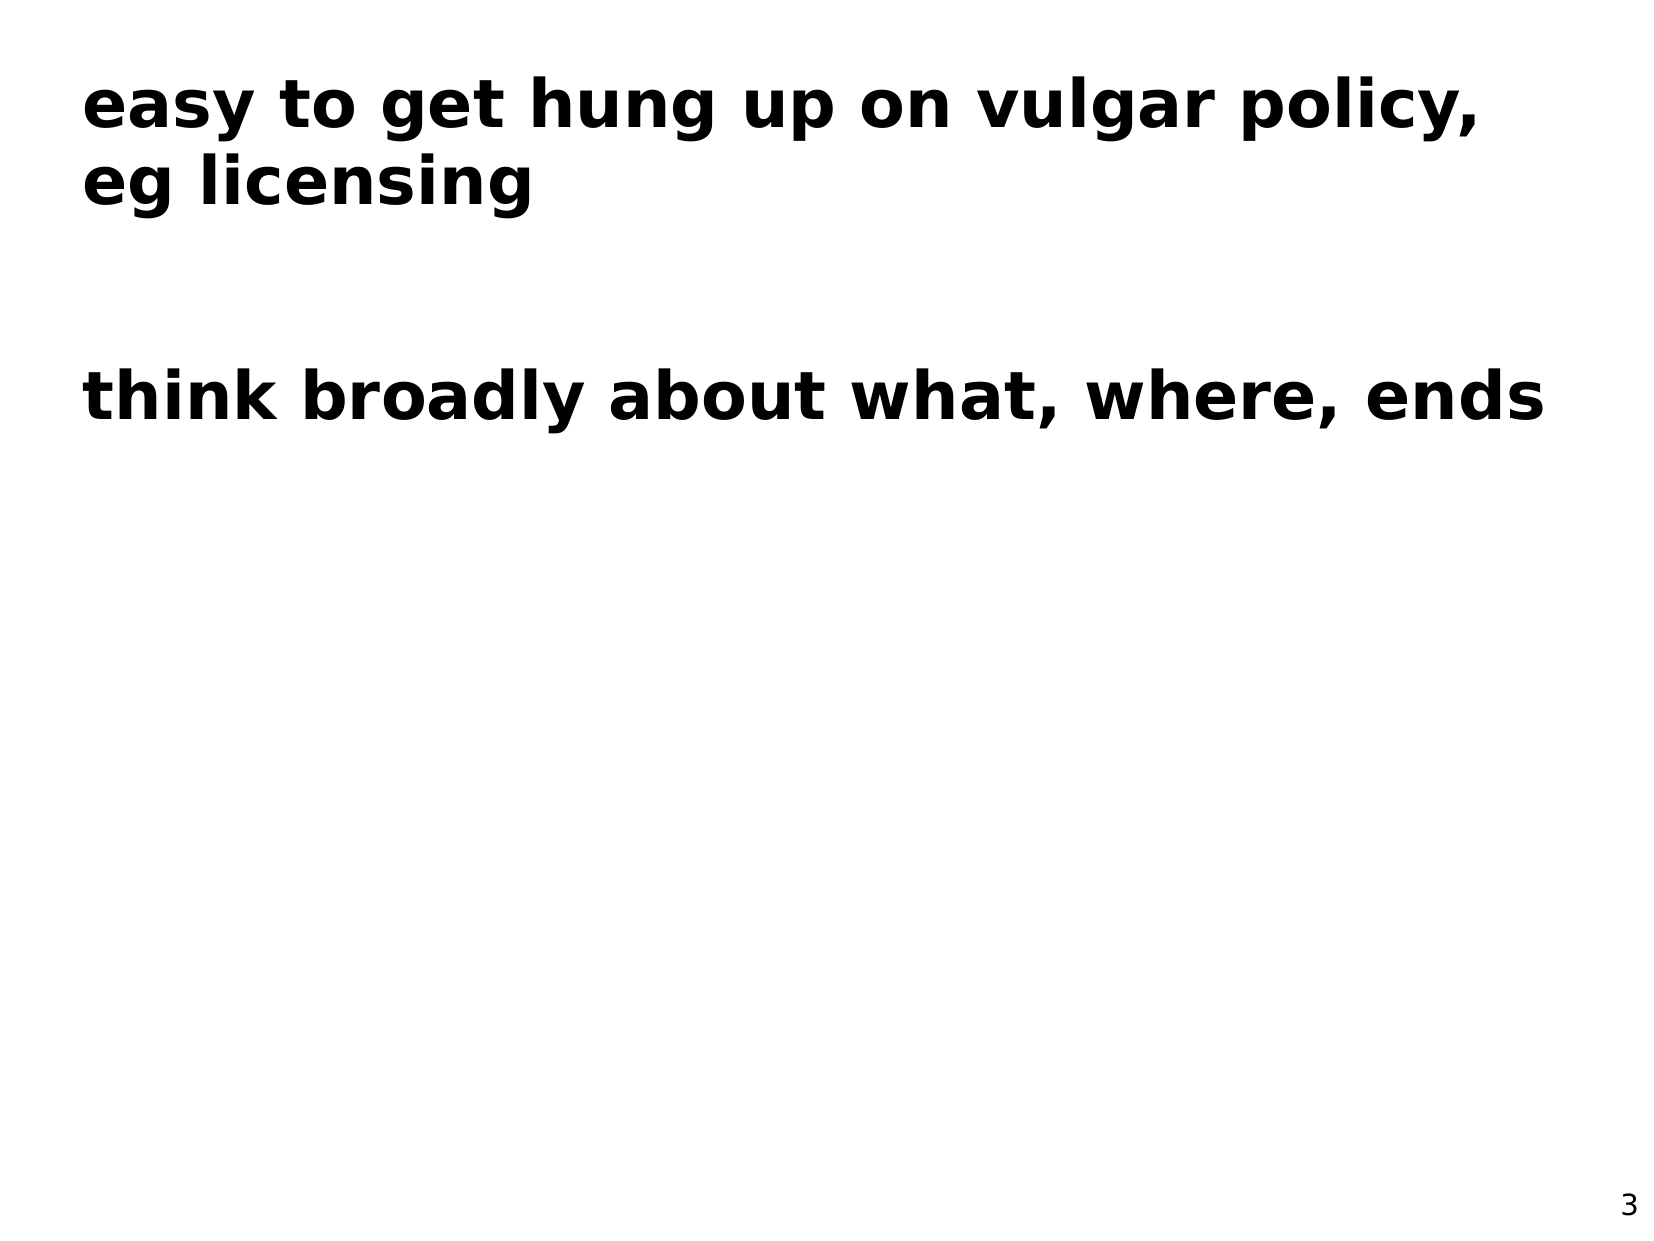

# easy to get hung up on vulgar policy, eg licensing
think broadly about what, where, ends